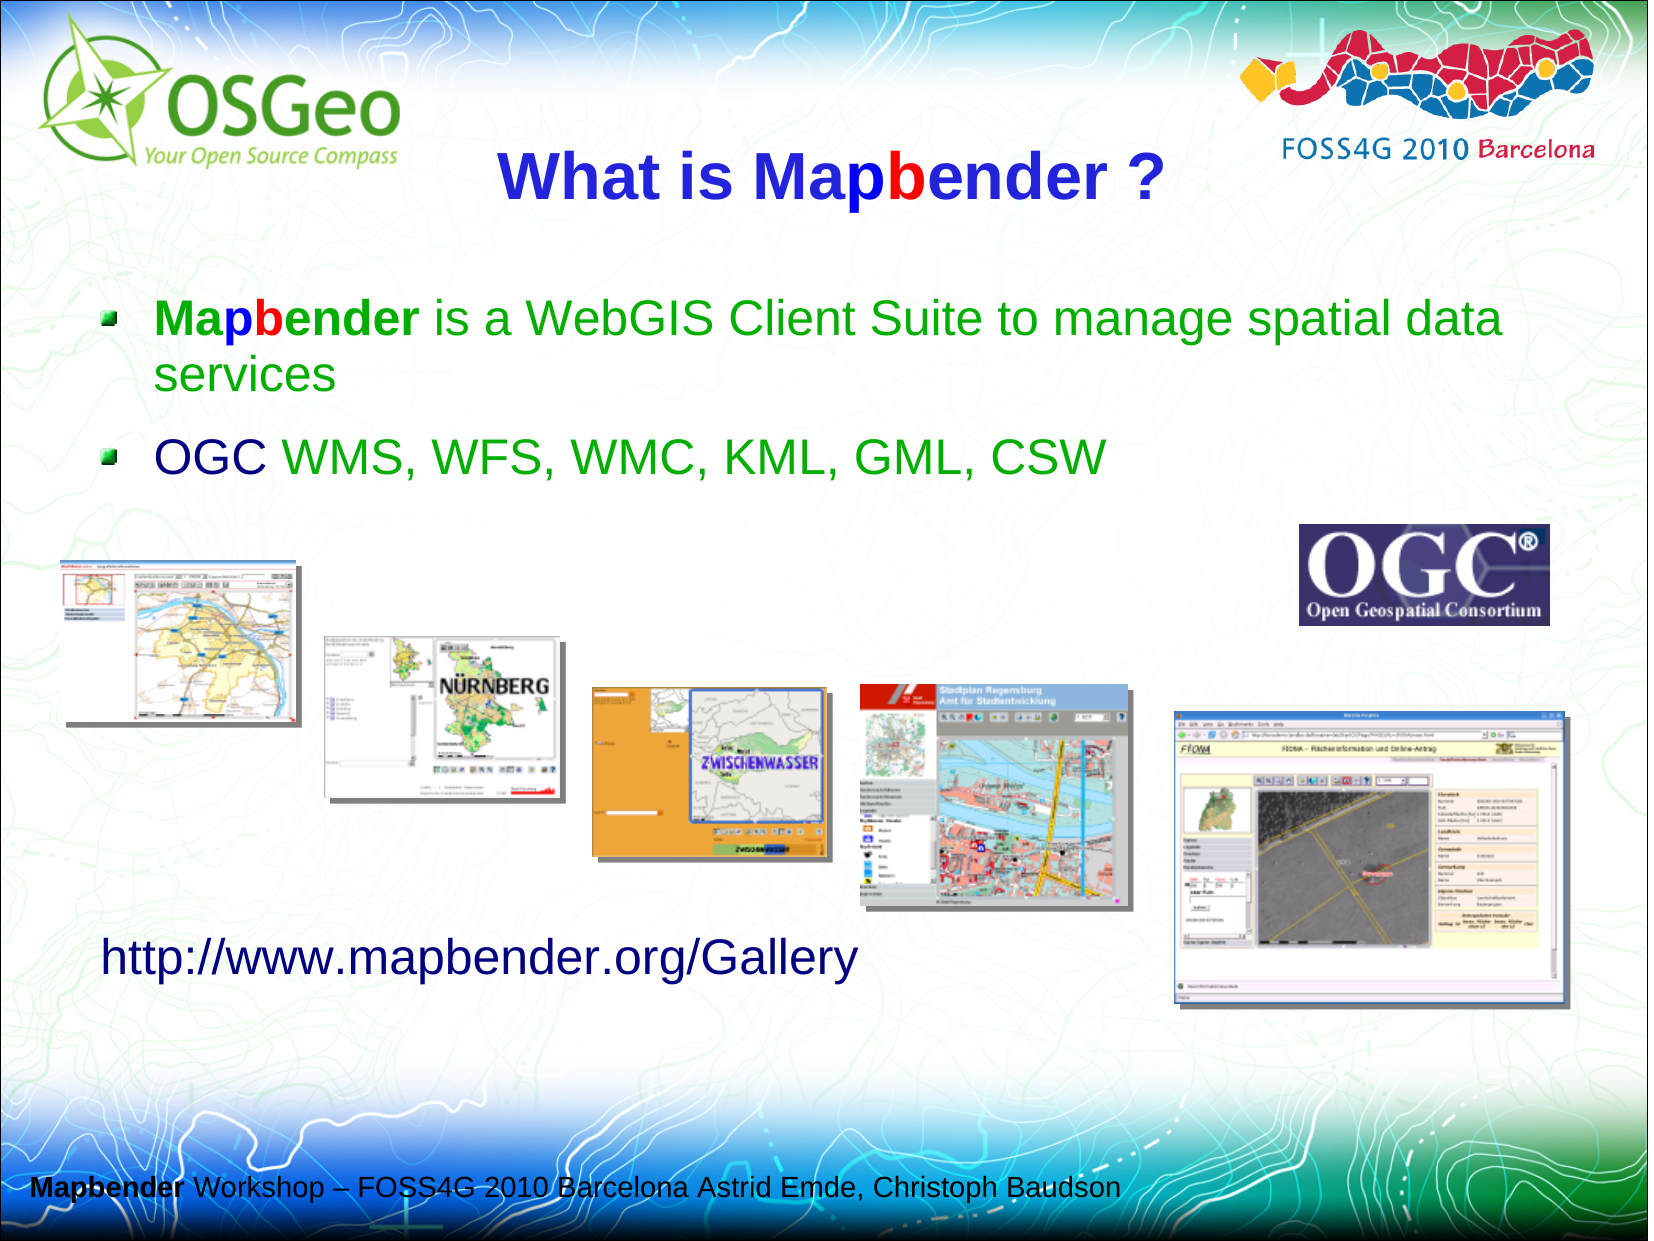

# What is Mapbender ?
Mapbender is a WebGIS Client Suite to manage spatial data services
OGC WMS, WFS, WMC, KML, GML, CSW
http://www.mapbender.org/Gallery